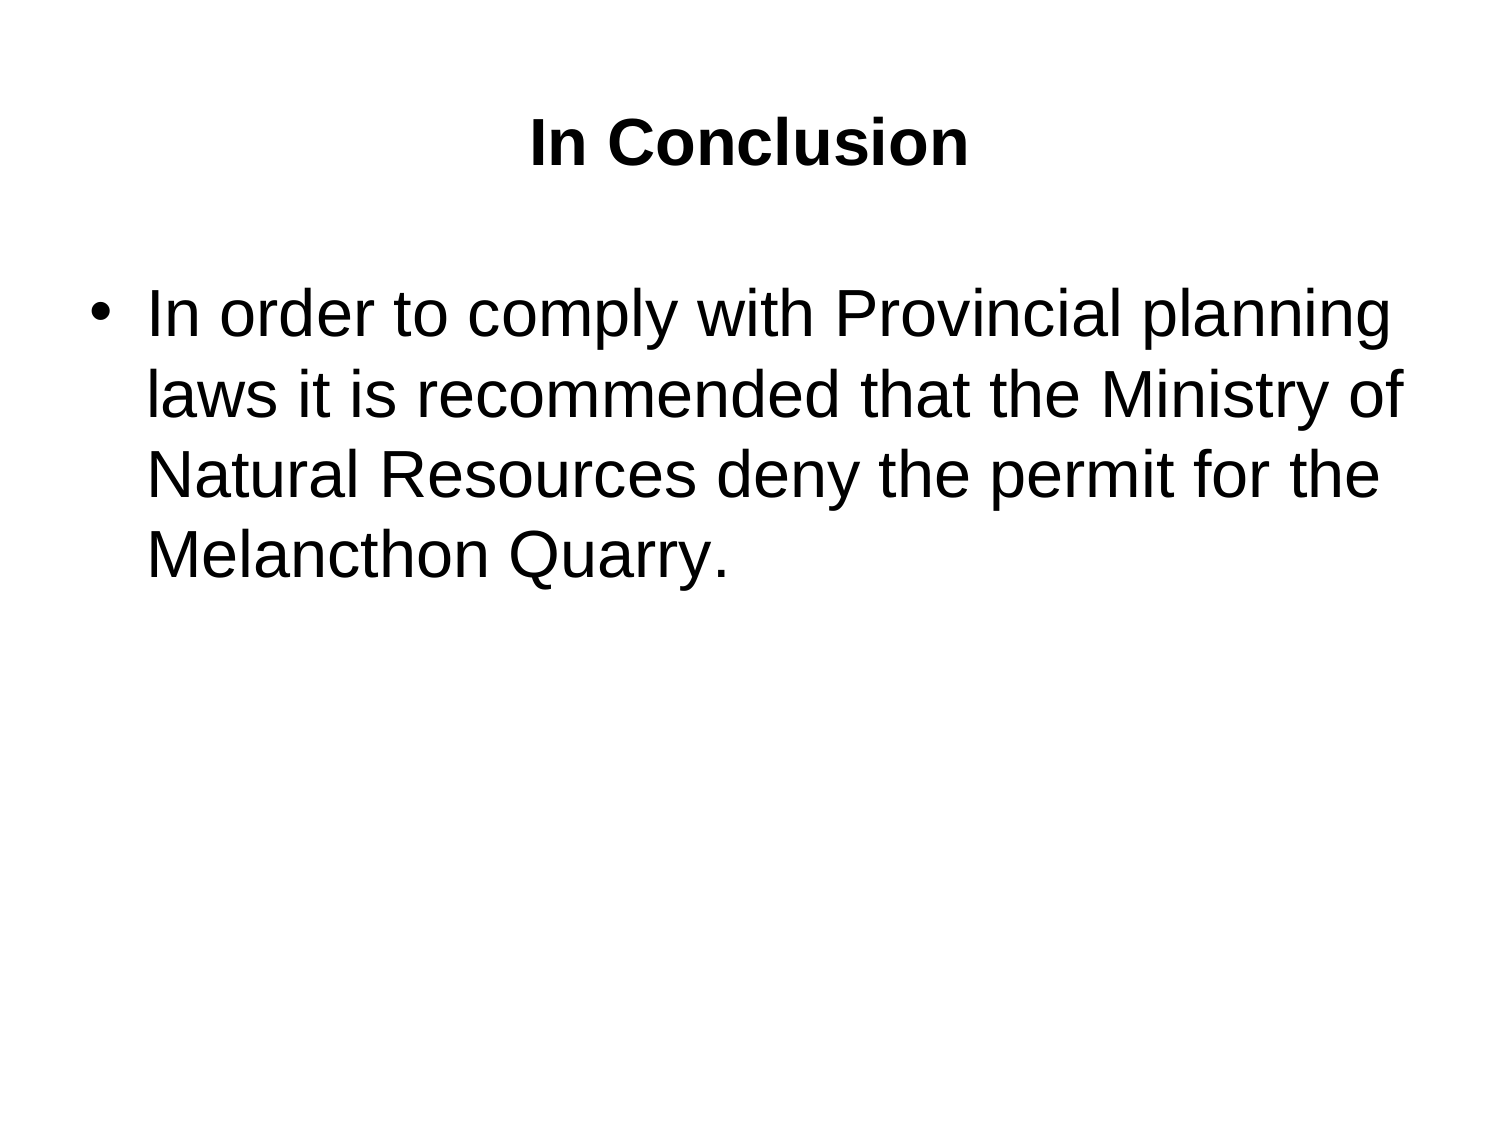

# In Conclusion
In order to comply with Provincial planning laws it is recommended that the Ministry of Natural Resources deny the permit for the Melancthon Quarry.